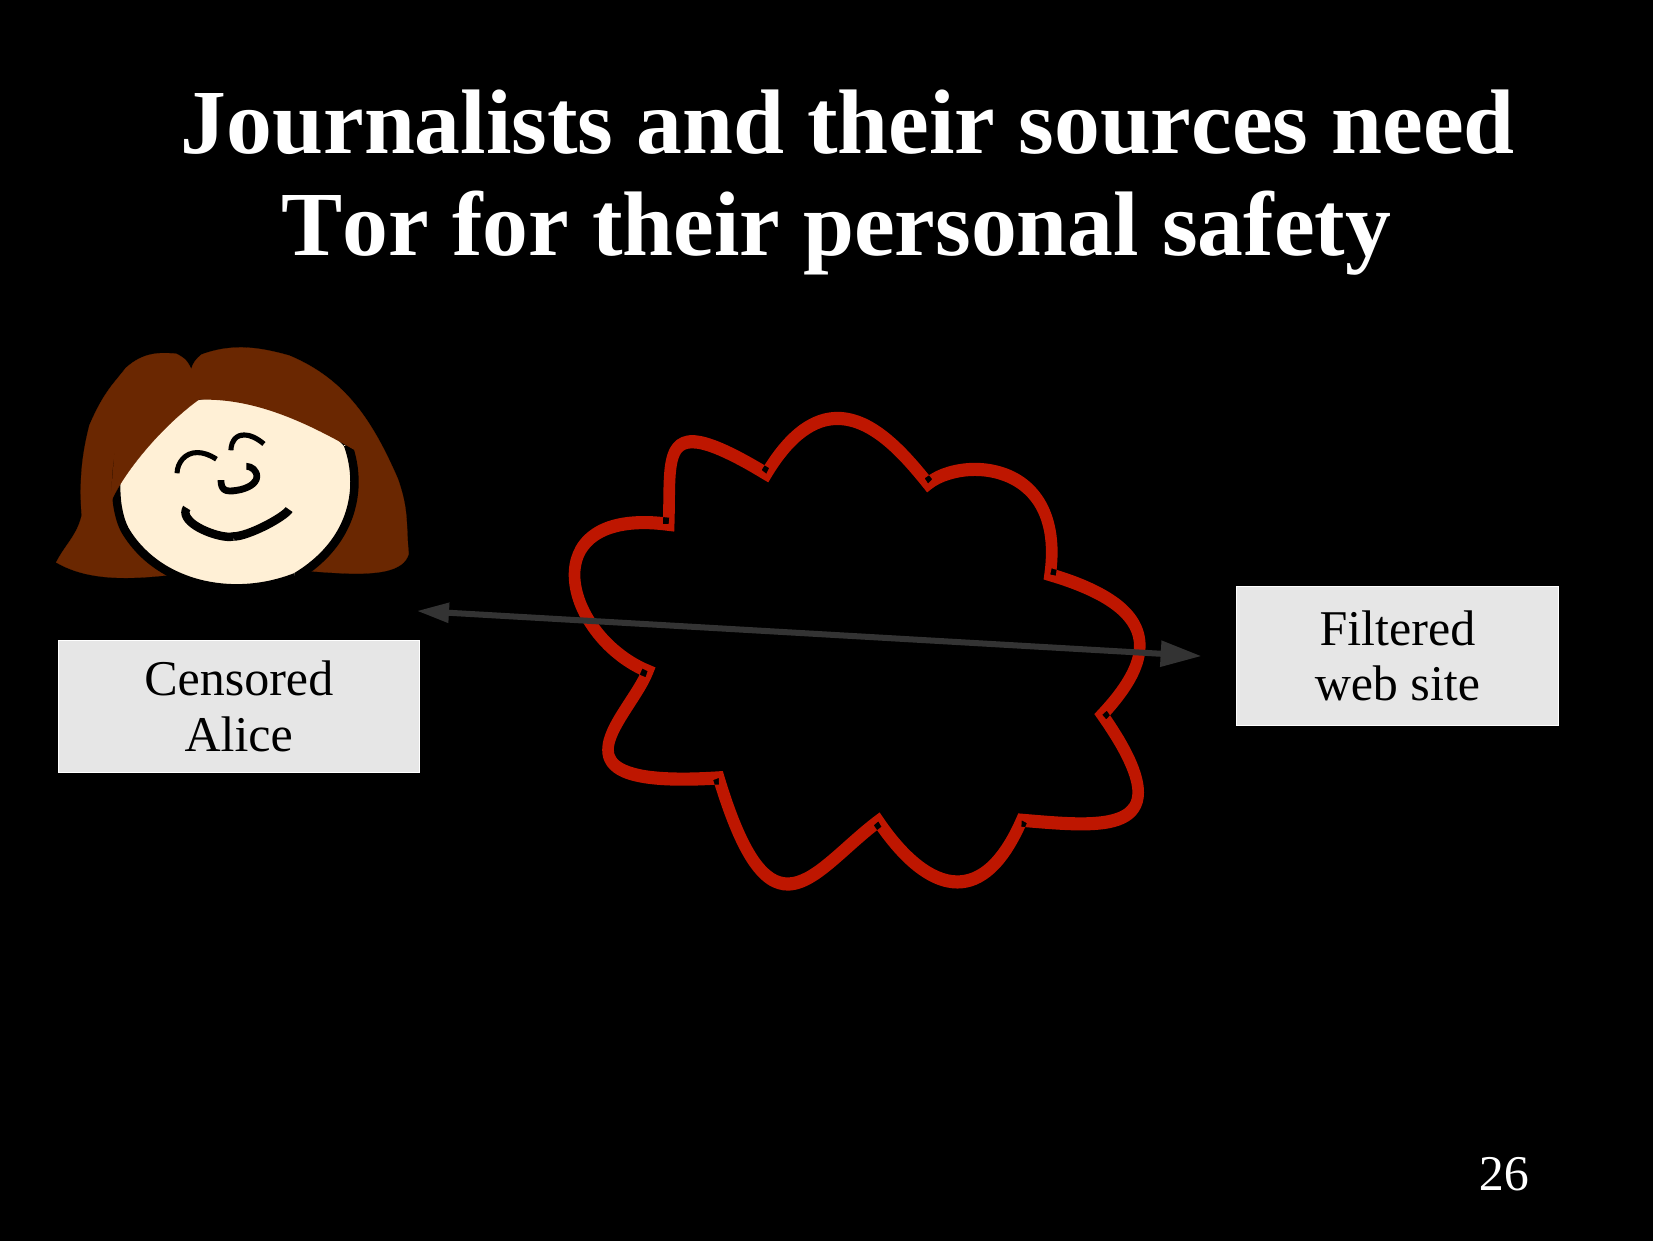

Journalists and their sources need Tor for their personal safety
Filtered
web site
Censored
Alice